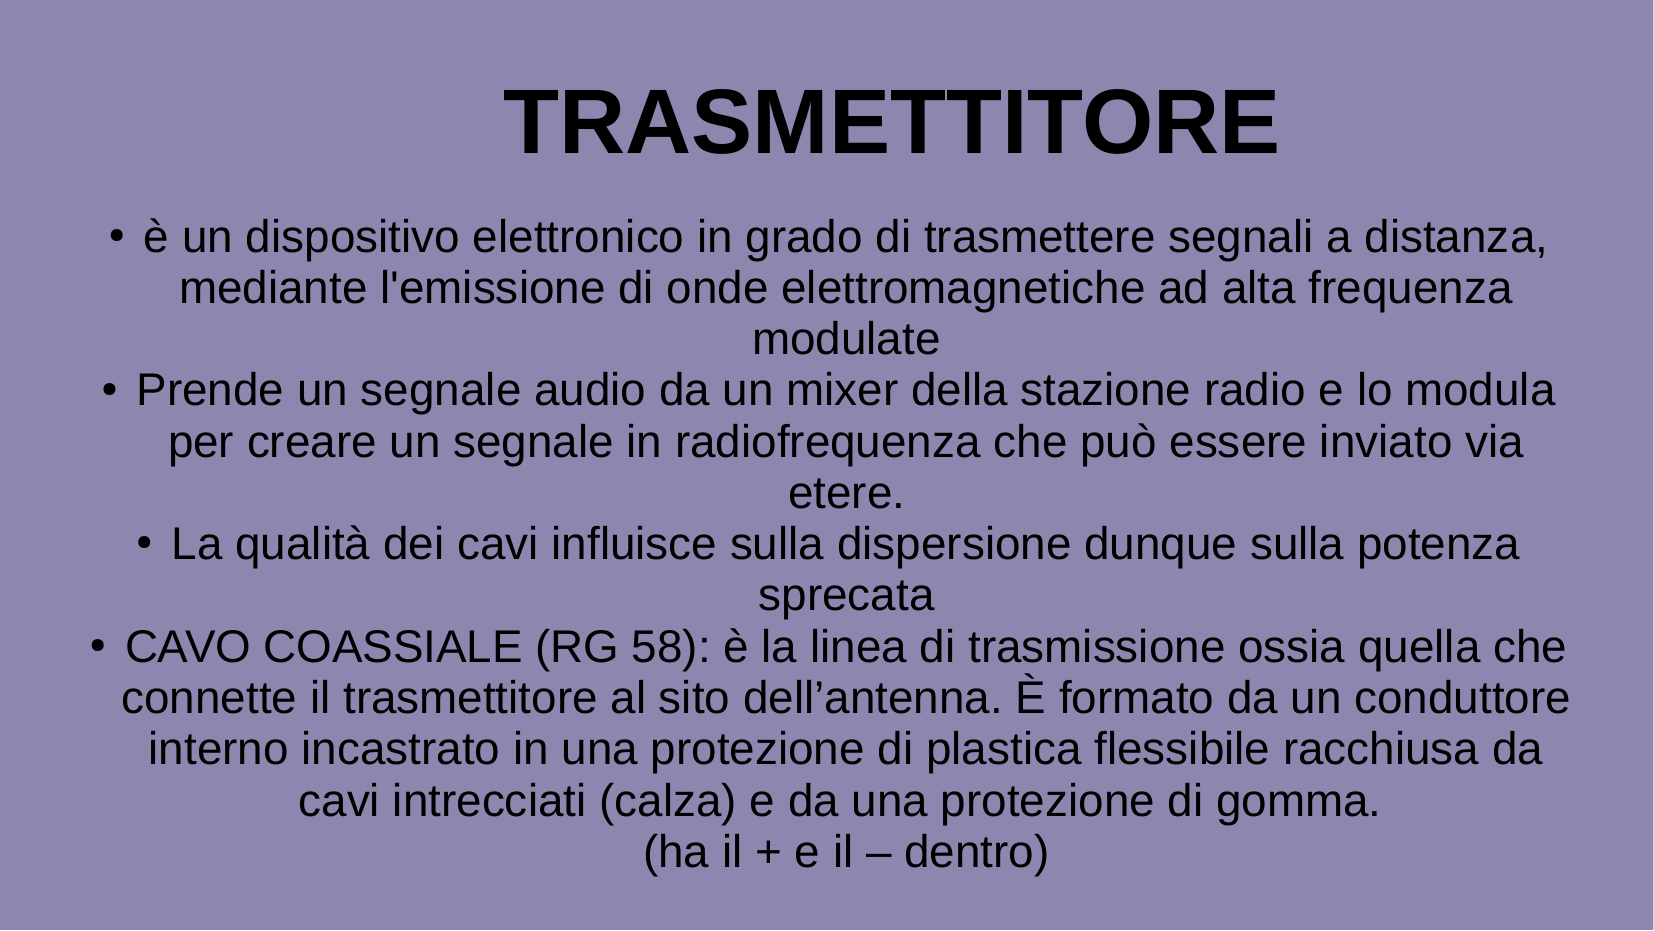

# TRASMETTITORE
è un dispositivo elettronico in grado di trasmettere segnali a distanza, mediante l'emissione di onde elettromagnetiche ad alta frequenza modulate
Prende un segnale audio da un mixer della stazione radio e lo modula per creare un segnale in radiofrequenza che può essere inviato via etere.
La qualità dei cavi influisce sulla dispersione dunque sulla potenza sprecata
CAVO COASSIALE (RG 58): è la linea di trasmissione ossia quella che connette il trasmettitore al sito dell’antenna. È formato da un conduttore interno incastrato in una protezione di plastica flessibile racchiusa da cavi intrecciati (calza) e da una protezione di gomma.
(ha il + e il – dentro)